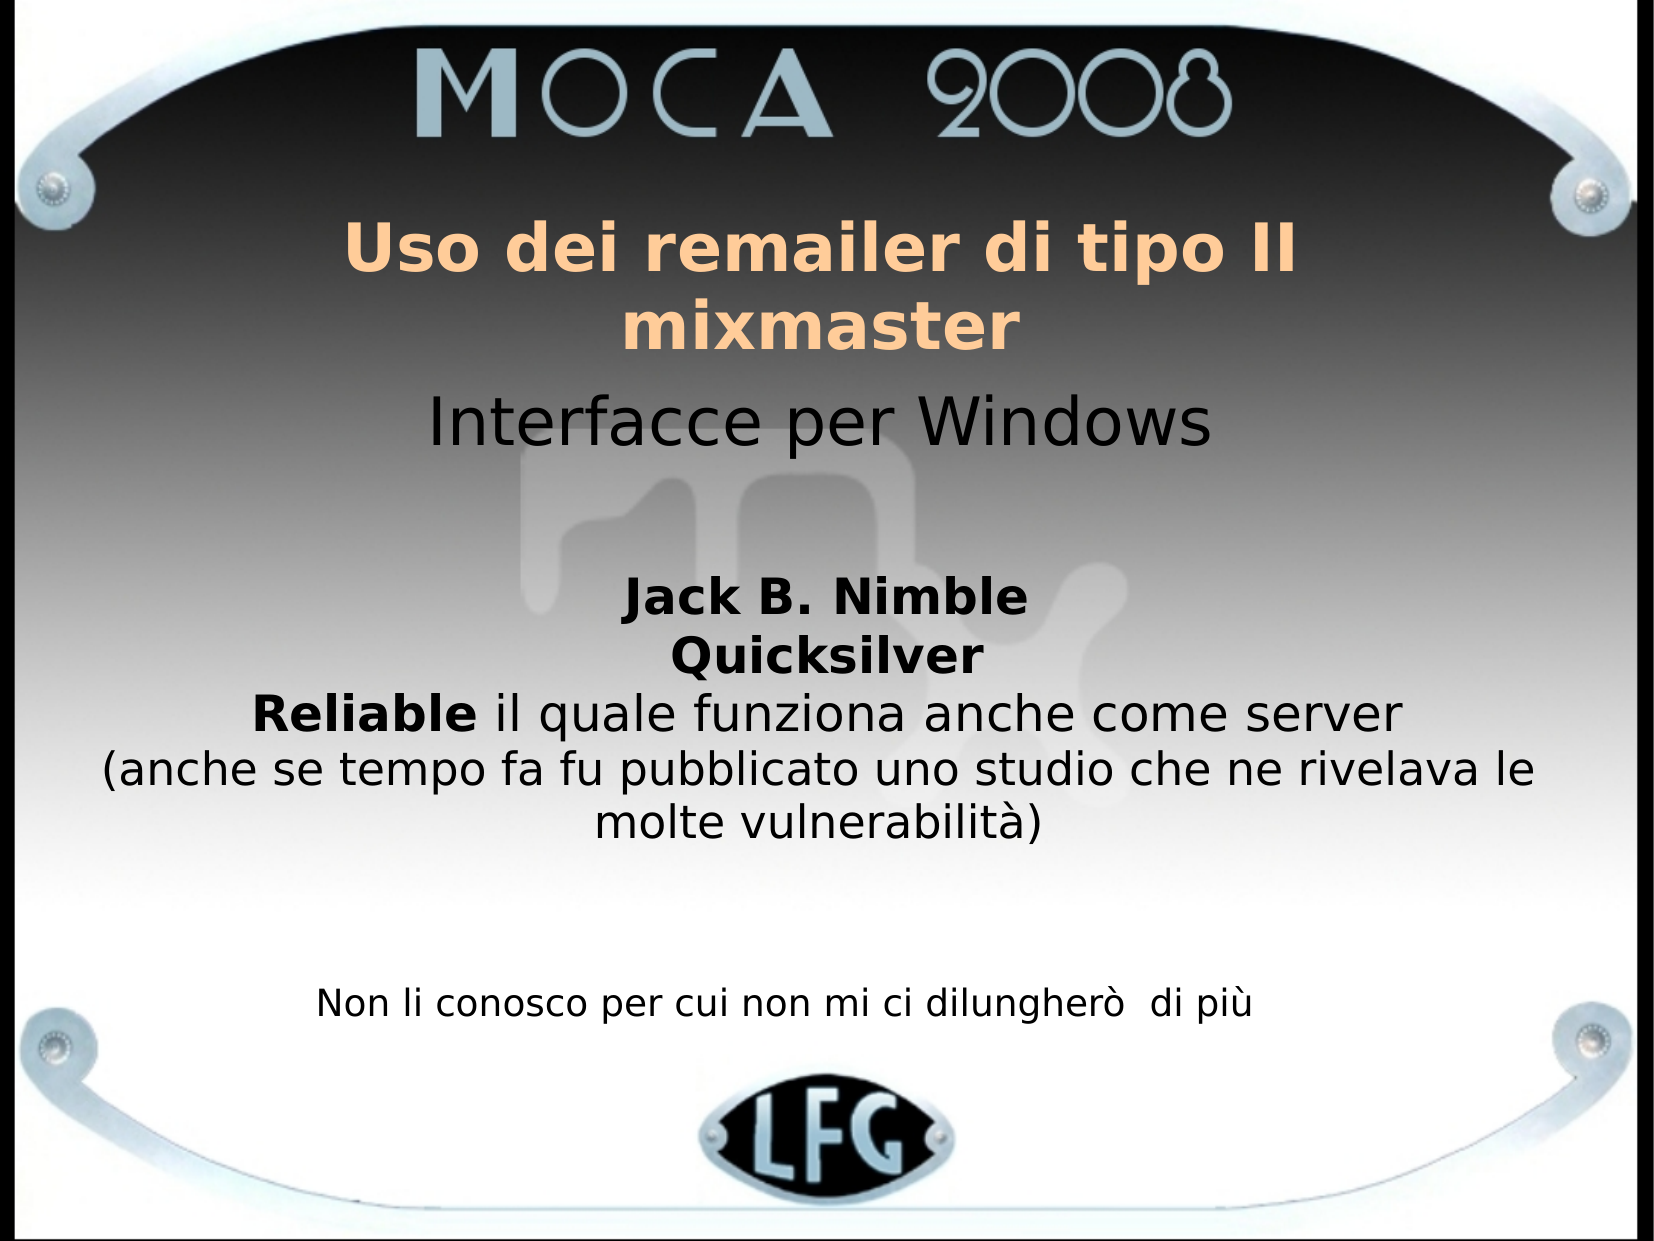

# Uso dei remailer di tipo II mixmaster
Interfacce per Windows
 Jack B. Nimble
 Quicksilver
 Reliable il quale funziona anche come server
(anche se tempo fa fu pubblicato uno studio che ne rivelava le molte vulnerabilità)
Non li conosco per cui non mi ci dilungherò di più